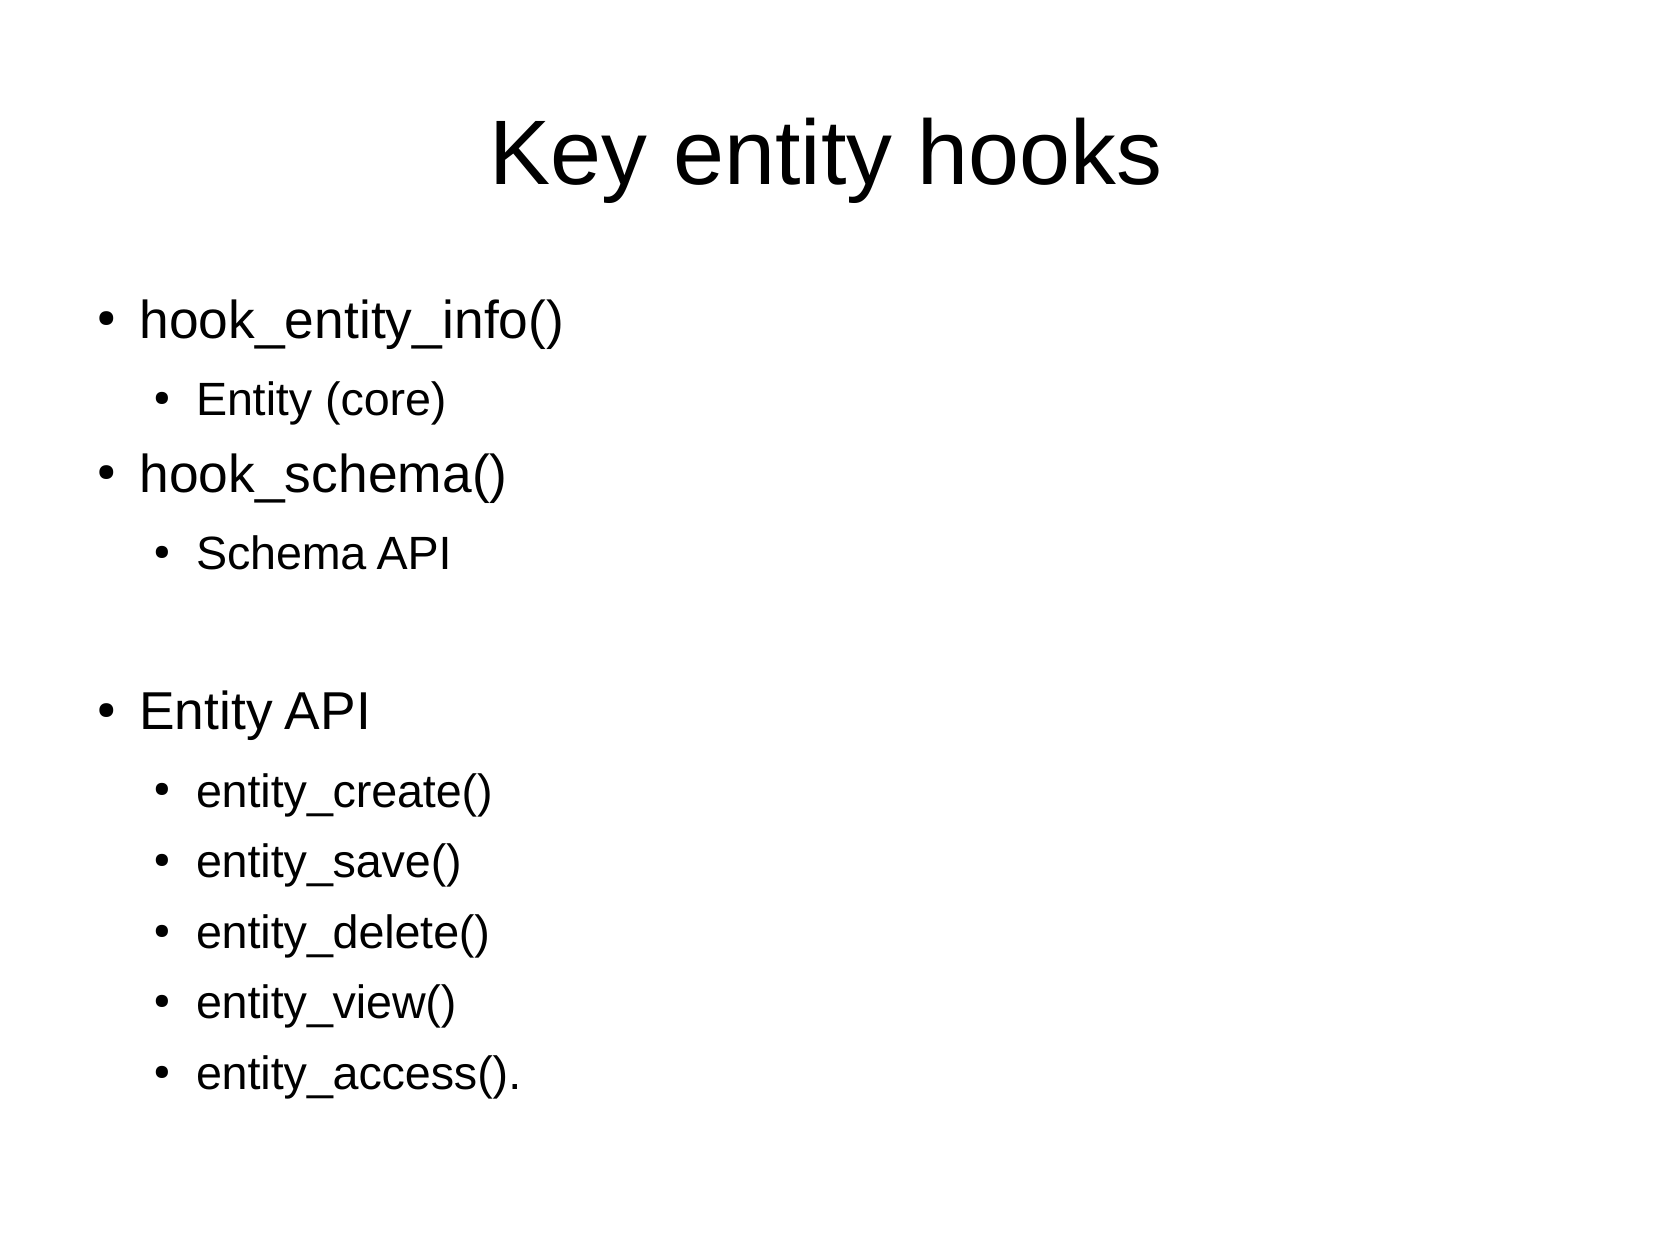

# Key entity hooks
hook_entity_info()
Entity (core)
hook_schema()
Schema API
Entity API
entity_create()
entity_save()
entity_delete()
entity_view()
entity_access().